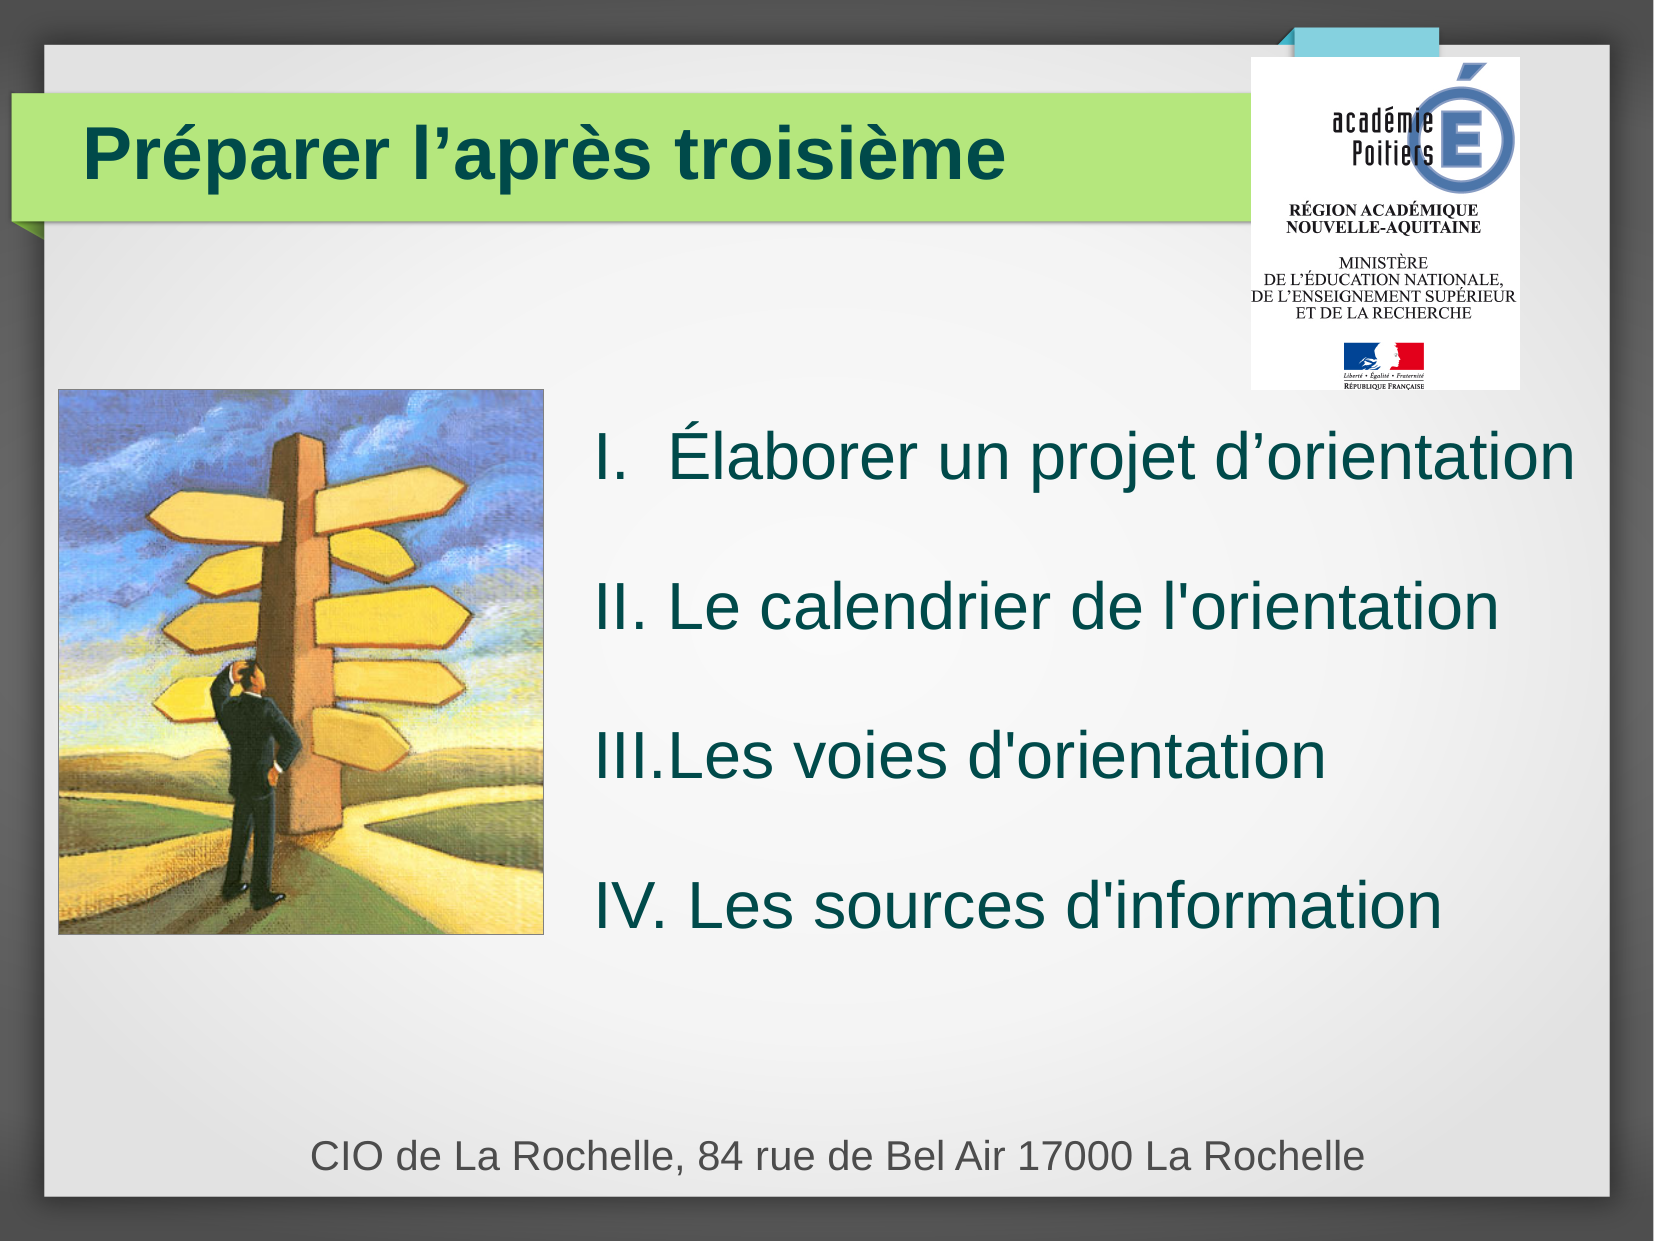

# Préparer l’après troisième
I. Élaborer un projet d’orientation
II. Le calendrier de l'orientation
III.Les voies d'orientation
IV. Les sources d'information
CIO de La Rochelle, 84 rue de Bel Air 17000 La Rochelle